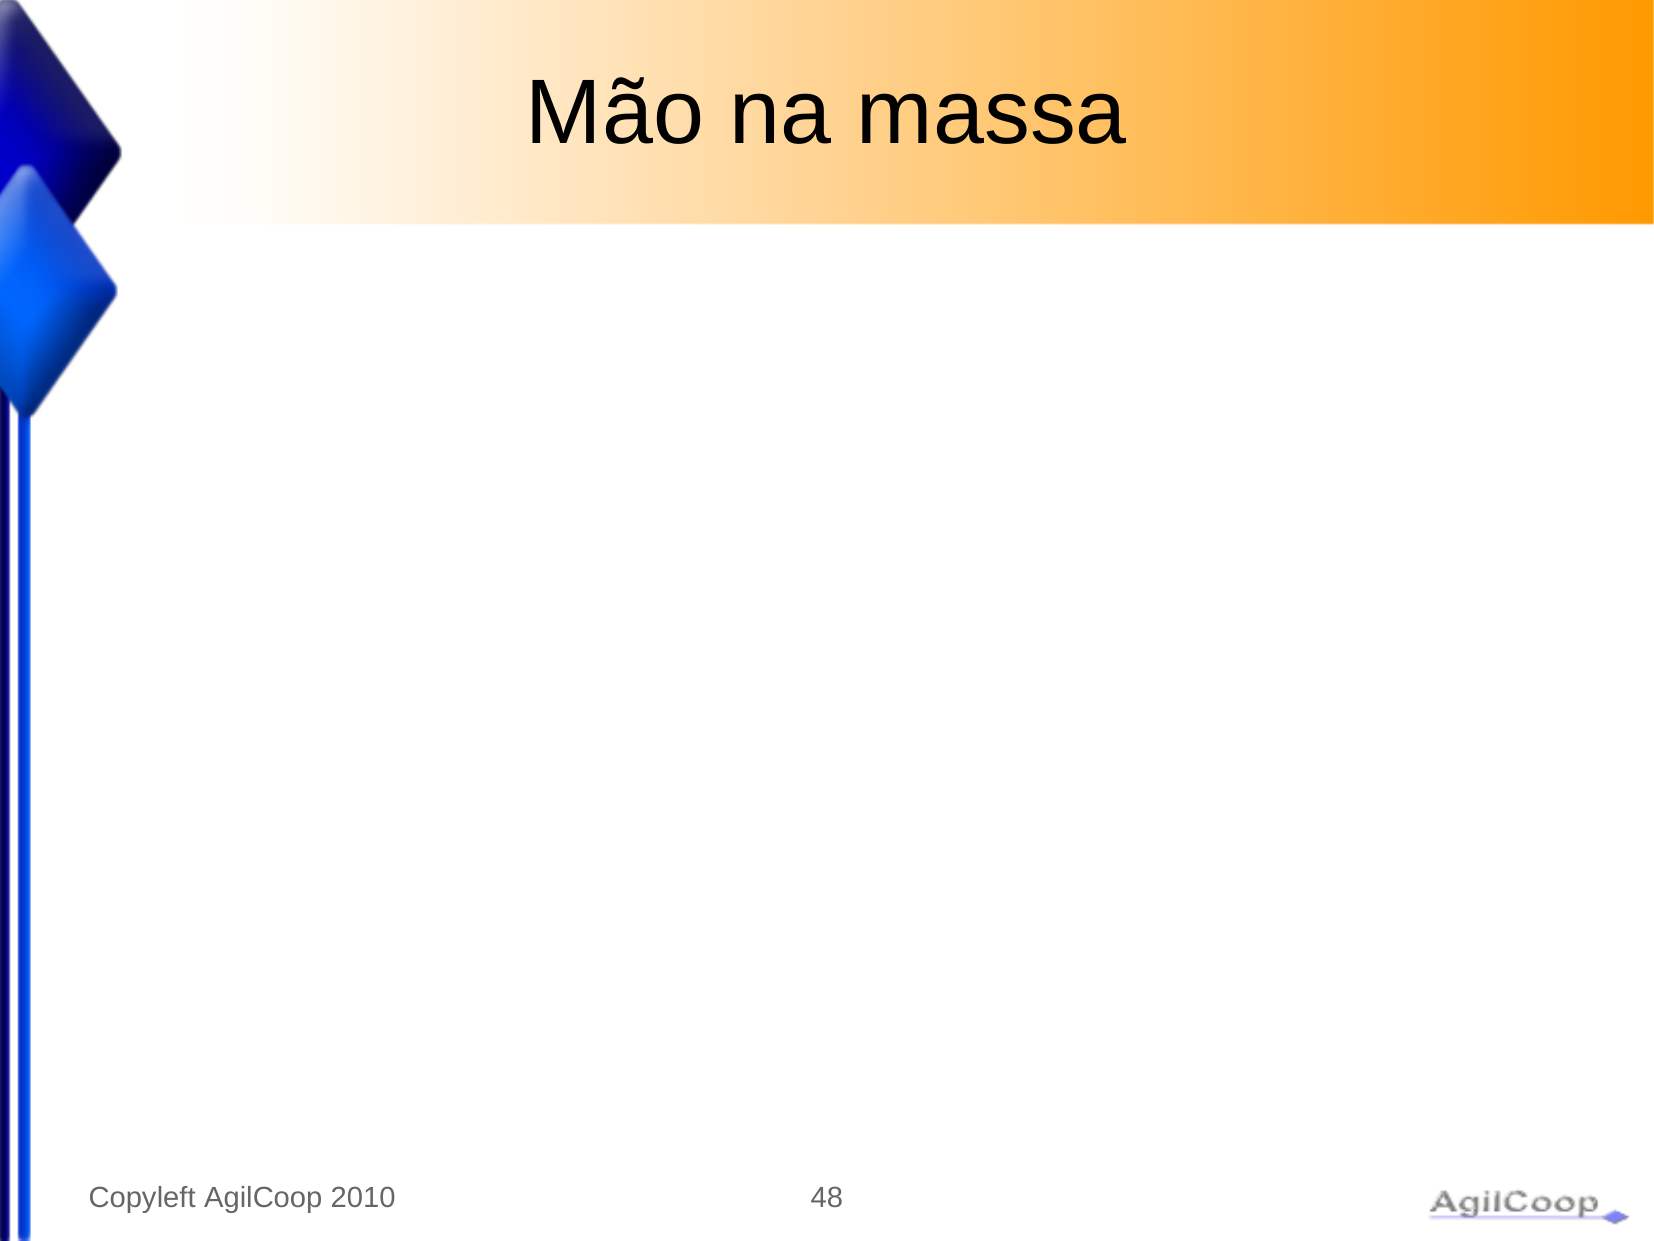

# Mão na massa
48
Copyleft AgilCoop 2010